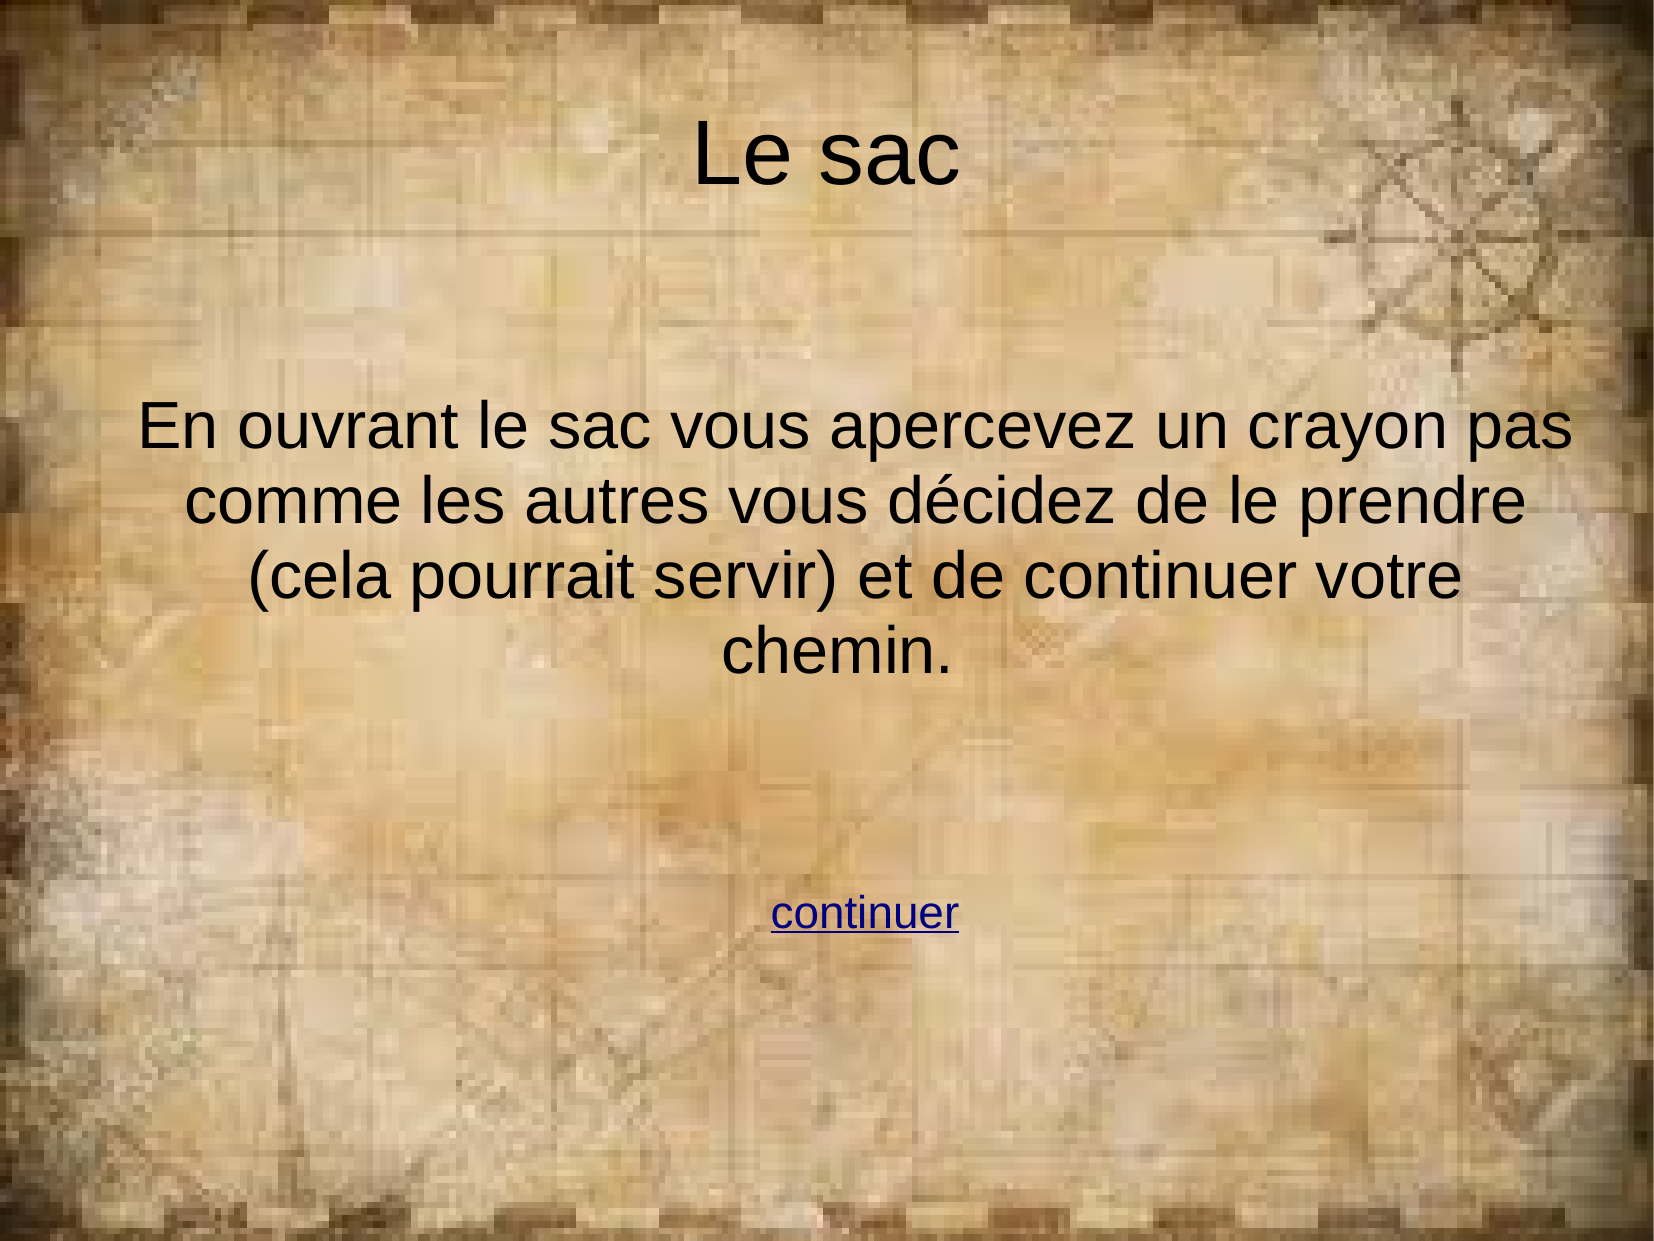

# Le sac
En ouvrant le sac vous apercevez un crayon pas comme les autres vous décidez de le prendre (cela pourrait servir) et de continuer votre chemin.
continuer